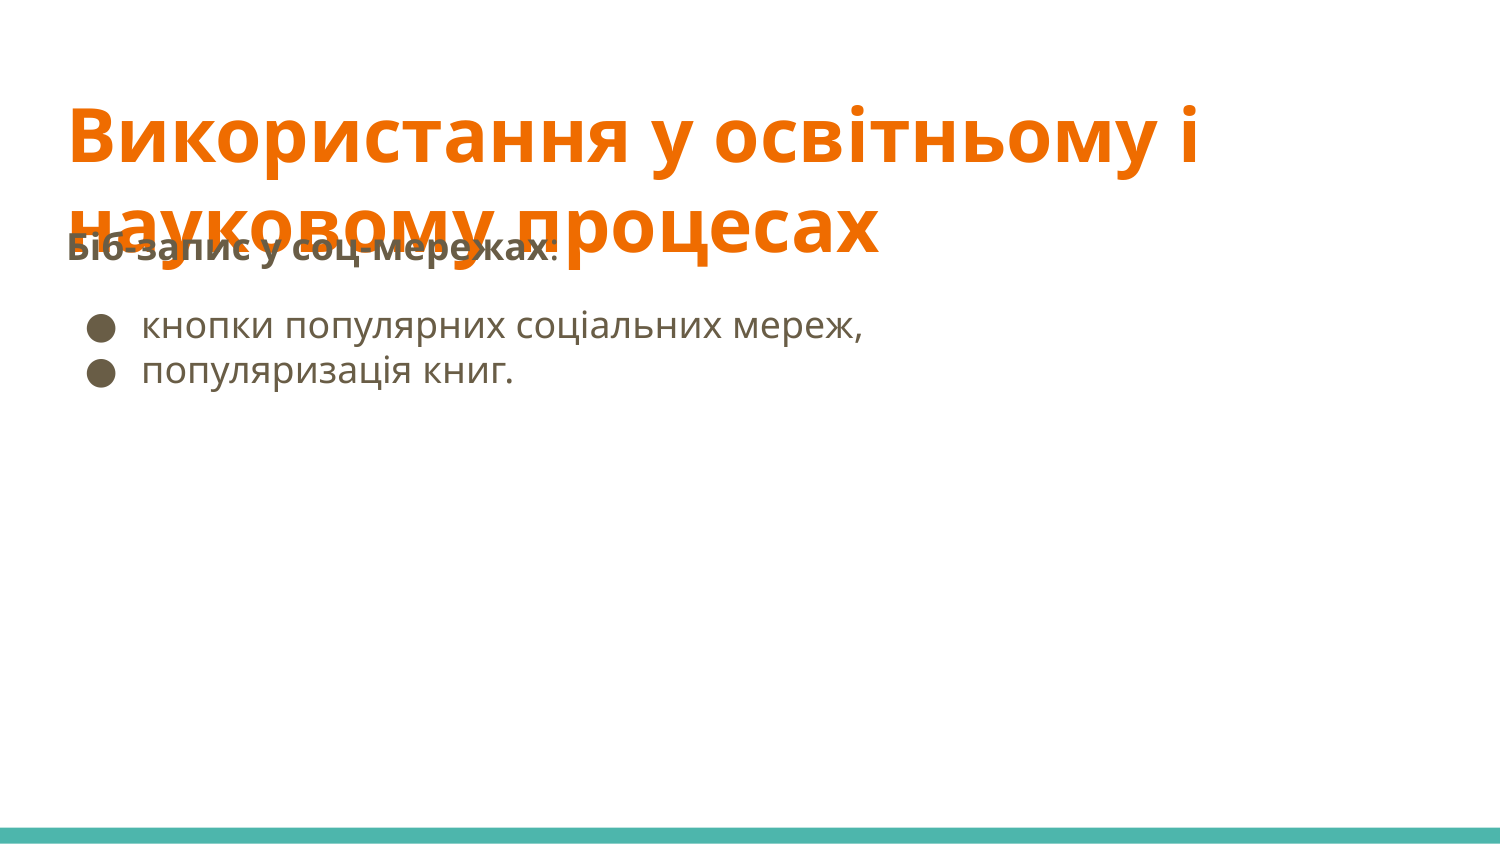

# Використання у освітньому і науковому процесах
Біб-запис у соц-мережах:
кнопки популярних соціальних мереж,
популяризація книг.